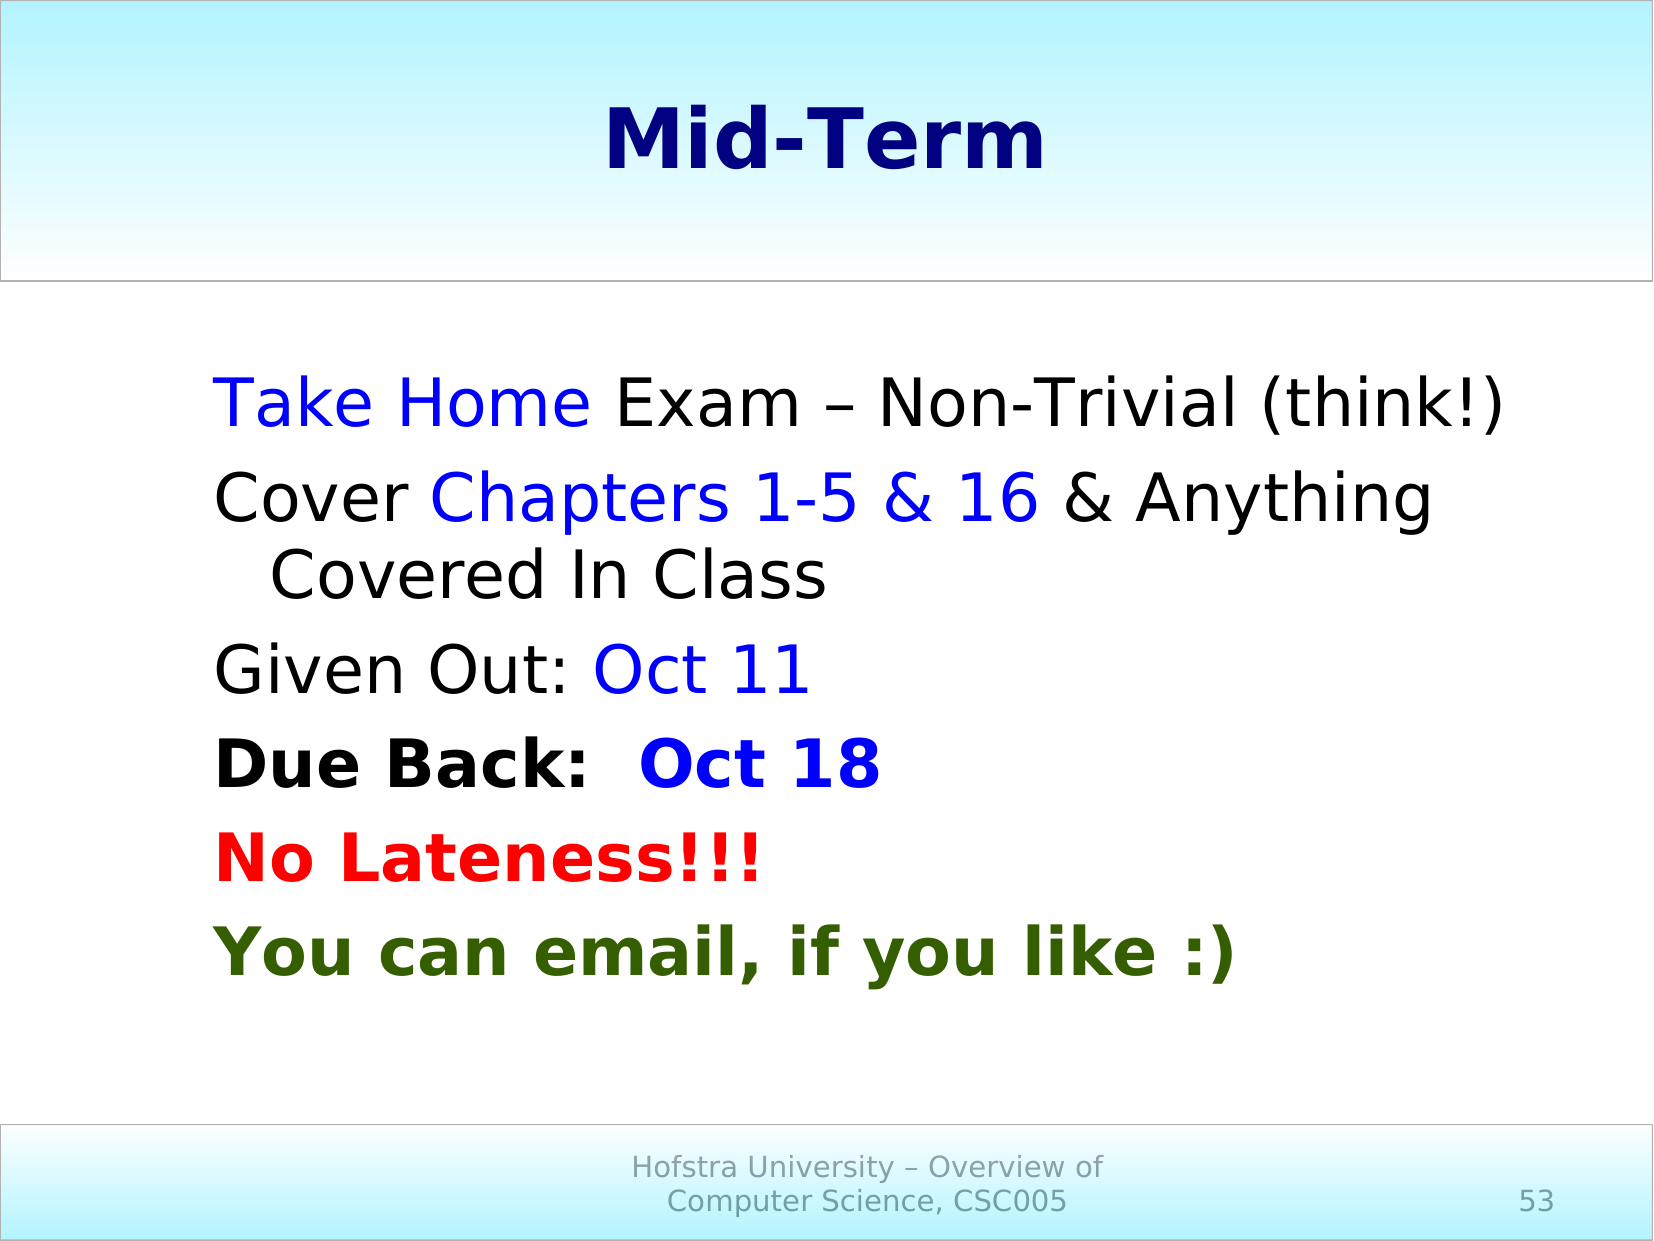

# Mid-Term
Take Home Exam – Non-Trivial (think!)
Cover Chapters 1-5 & 16 & Anything Covered In Class
Given Out: Oct 11
Due Back: Oct 18
No Lateness!!!
You can email, if you like :)
53